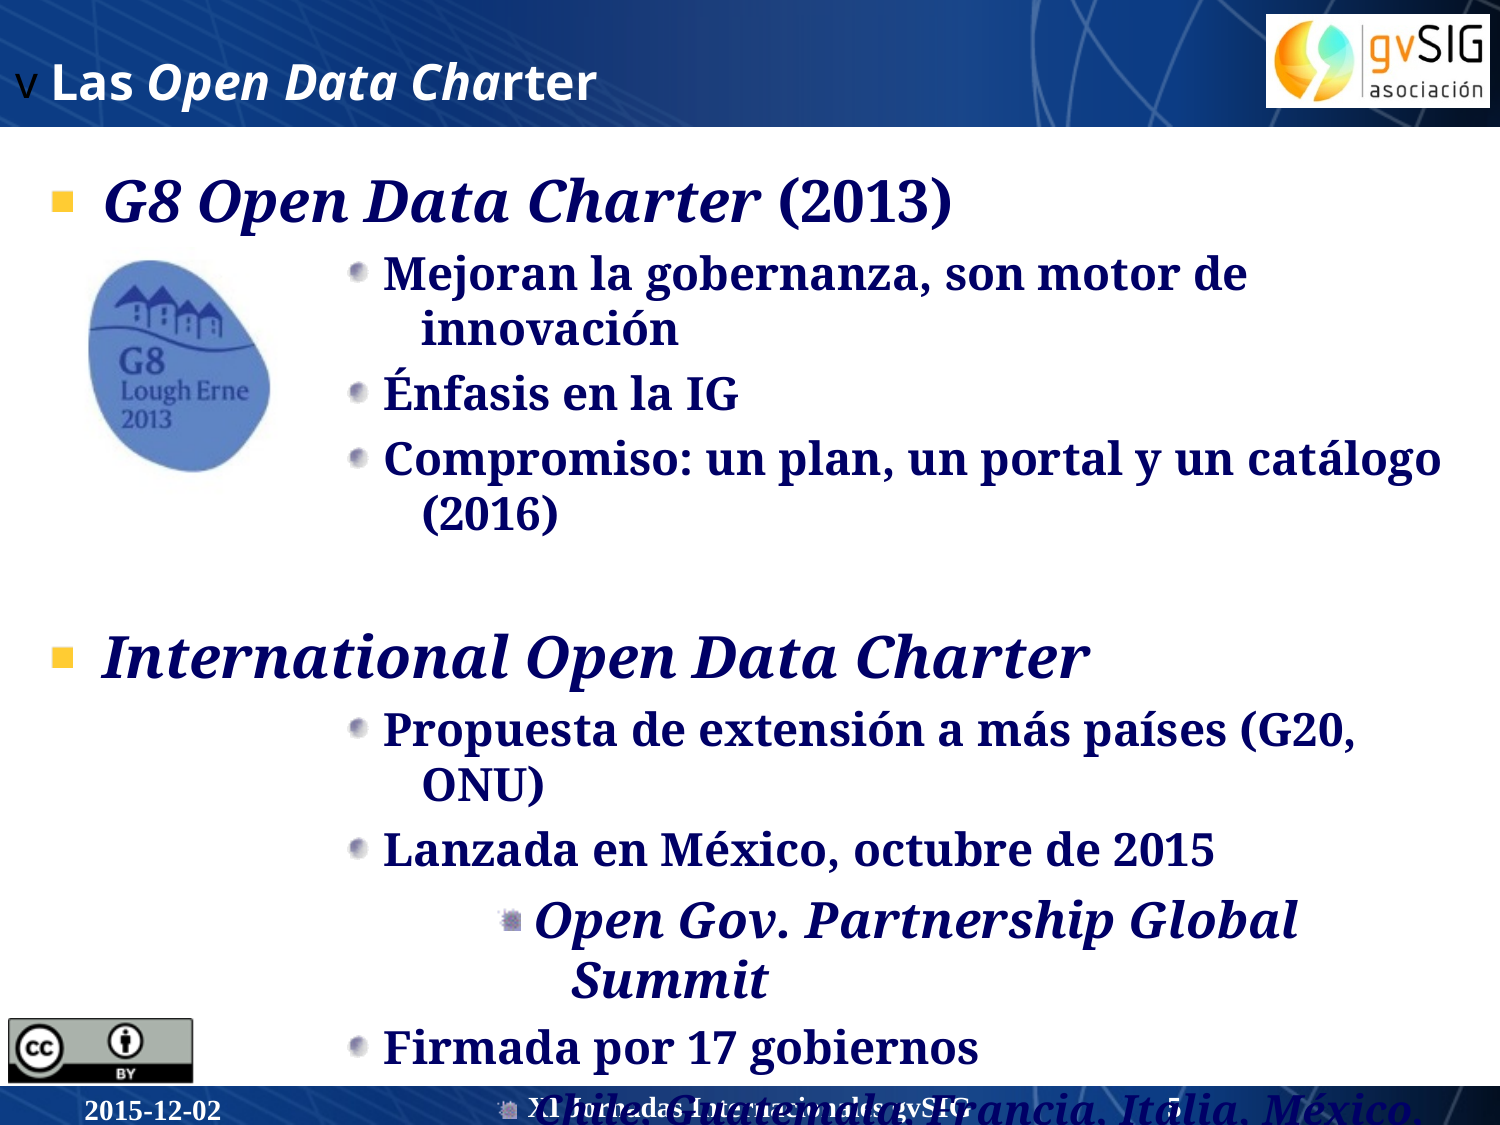

# Las Open Data Charter
G8 Open Data Charter (2013)
Mejoran la gobernanza, son motor de innovación
Énfasis en la IG
Compromiso: un plan, un portal y un catálogo (2016)
International Open Data Charter
Propuesta de extensión a más países (G20, ONU)
Lanzada en México, octubre de 2015
Open Gov. Partnership Global Summit
Firmada por 17 gobiernos
Chile, Guatemala, Francia, Italia, México, Filipinas, Corea del Sur, Reino Unido, Uruguay
Buenos Aires, Minatitlán, Puebla, Veracruz, Montevideo, Reynosa, Morelos y Xalapa